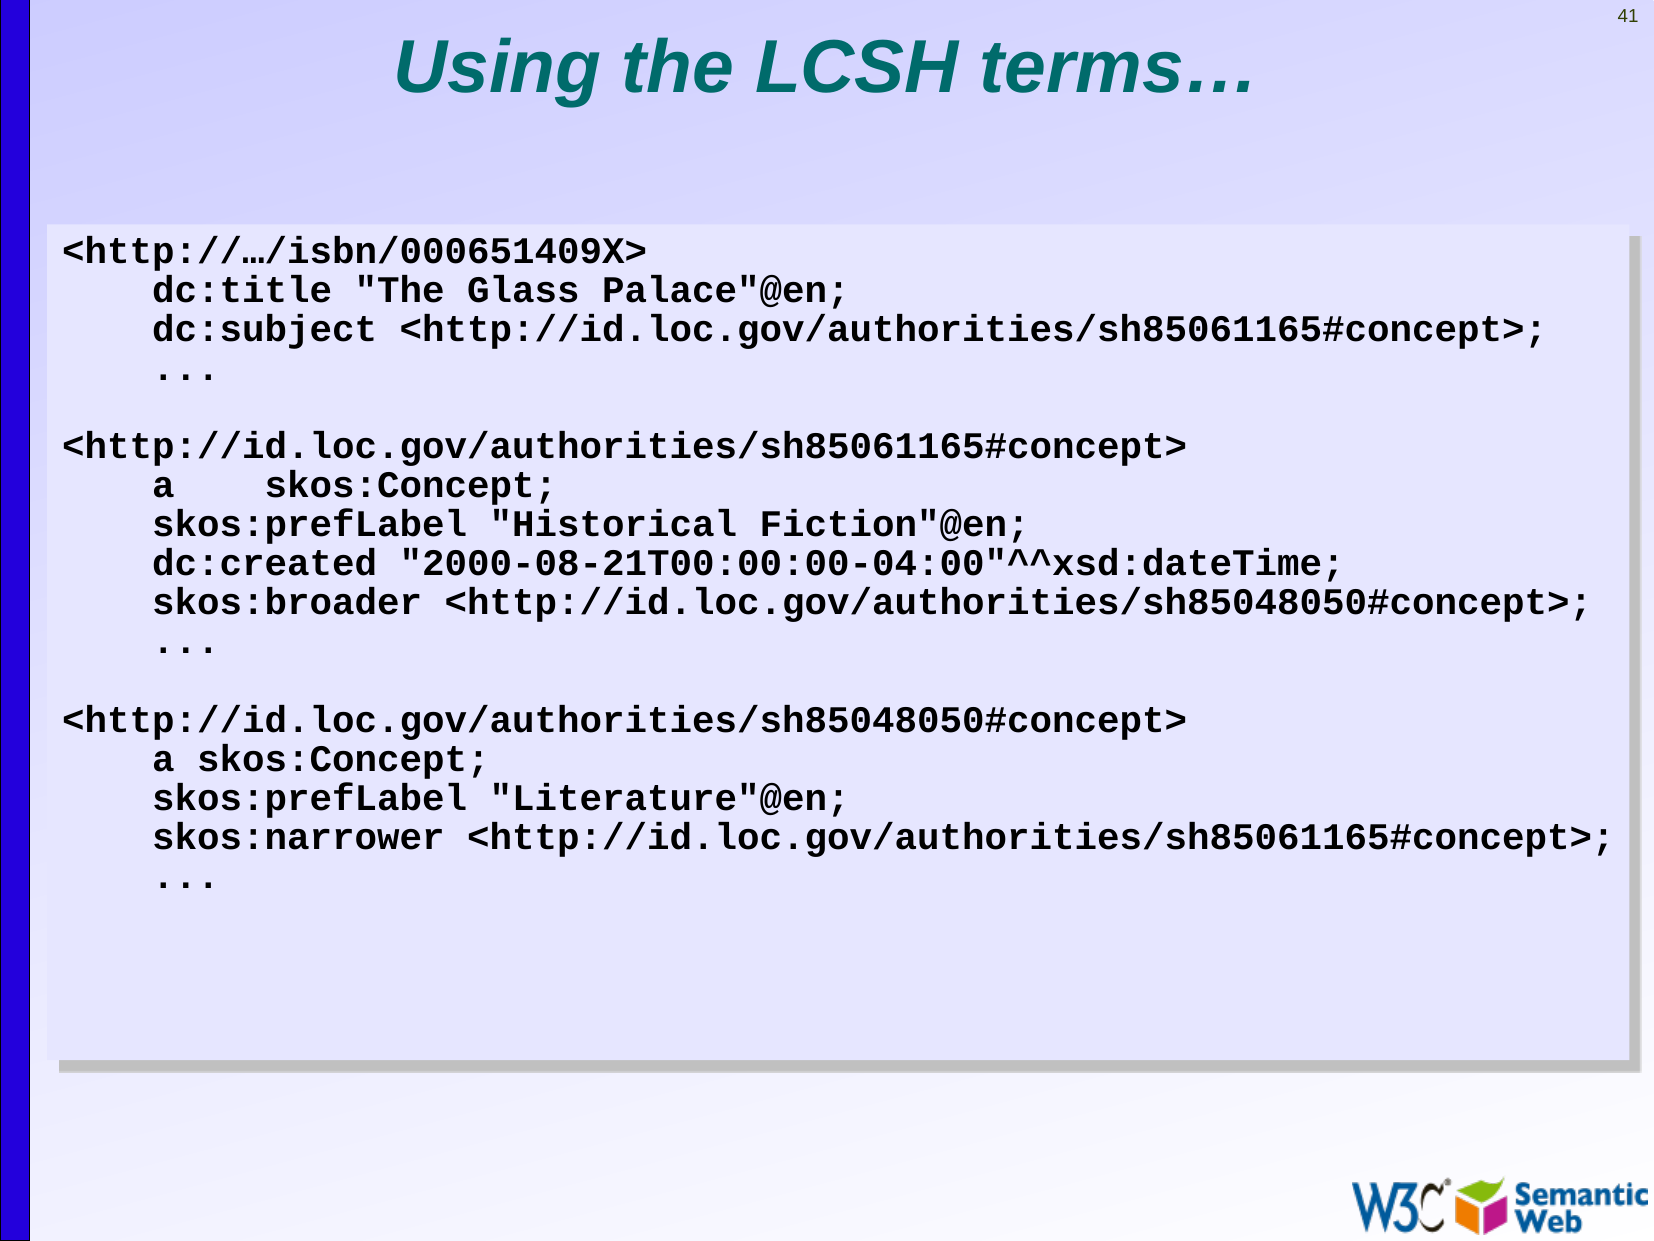

# Using the LCSH terms…
<http://…/isbn/000651409X>
 dc:title "The Glass Palace"@en;
 dc:subject <http://id.loc.gov/authorities/sh85061165#concept>;
 ...
<http://id.loc.gov/authorities/sh85061165#concept>
 a skos:Concept;
 skos:prefLabel "Historical Fiction"@en;
 dc:created "2000-08-21T00:00:00-04:00"^^xsd:dateTime;
 skos:broader <http://id.loc.gov/authorities/sh85048050#concept>;
 ...
<http://id.loc.gov/authorities/sh85048050#concept>
 a skos:Concept;
 skos:prefLabel "Literature"@en;
 skos:narrower <http://id.loc.gov/authorities/sh85061165#concept>;
 ...